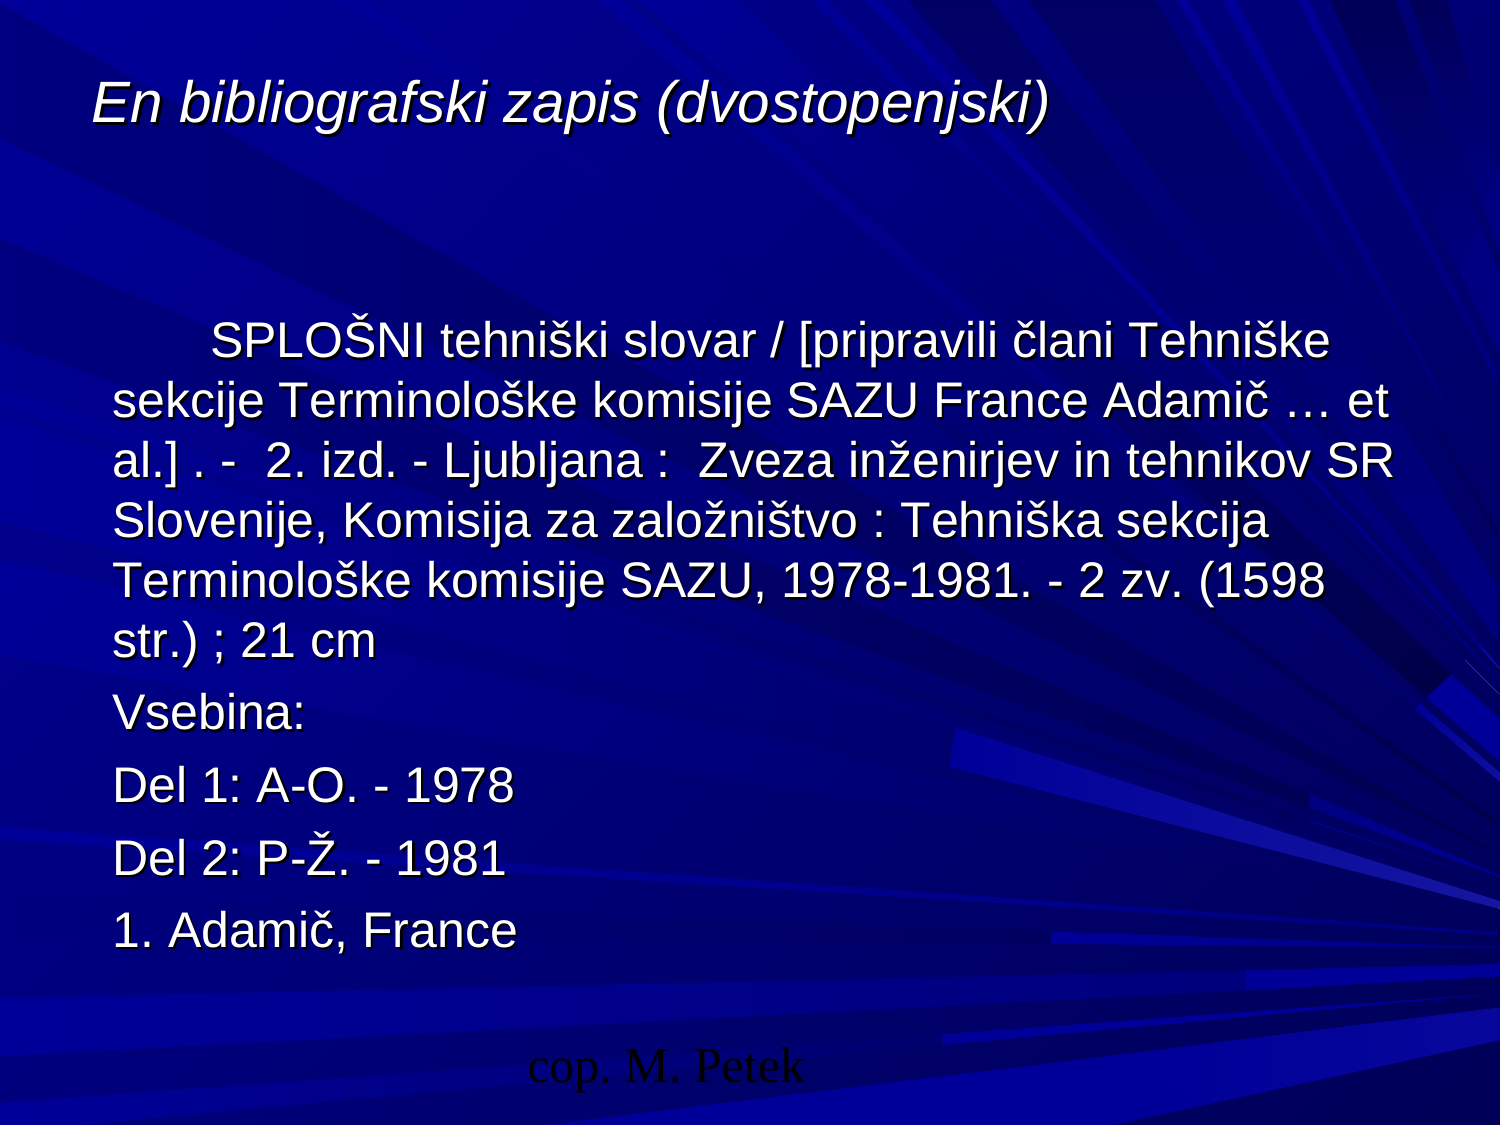

# En bibliografski zapis (dvostopenjski)
 SPLOŠNI tehniški slovar / [pripravili člani Tehniške sekcije Terminološke komisije SAZU France Adamič … et al.] . - 2. izd. - Ljubljana : Zveza inženirjev in tehnikov SR Slovenije, Komisija za založništvo : Tehniška sekcija Terminološke komisije SAZU, 1978-1981. - 2 zv. (1598 str.) ; 21 cm
	Vsebina:
	Del 1: A-O. - 1978
	Del 2: P-Ž. - 1981
	1. Adamič, France
cop. M. Petek